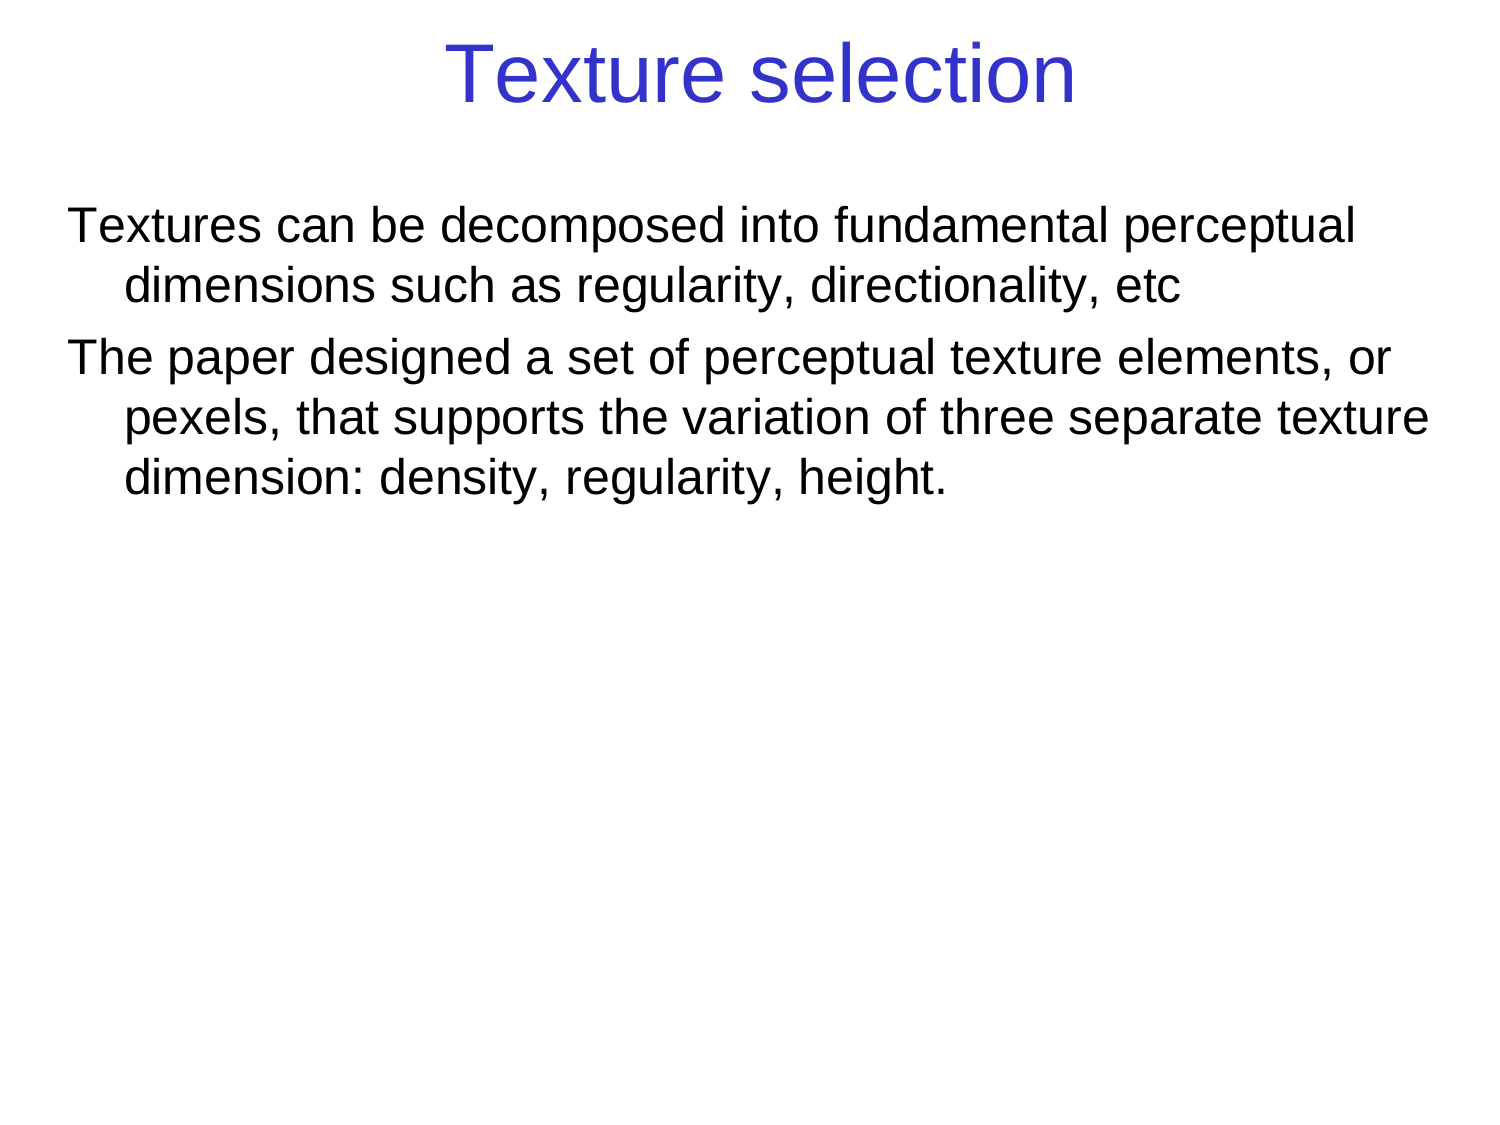

# Texture selection
Textures can be decomposed into fundamental perceptual dimensions such as regularity, directionality, etc
The paper designed a set of perceptual texture elements, or pexels, that supports the variation of three separate texture dimension: density, regularity, height.